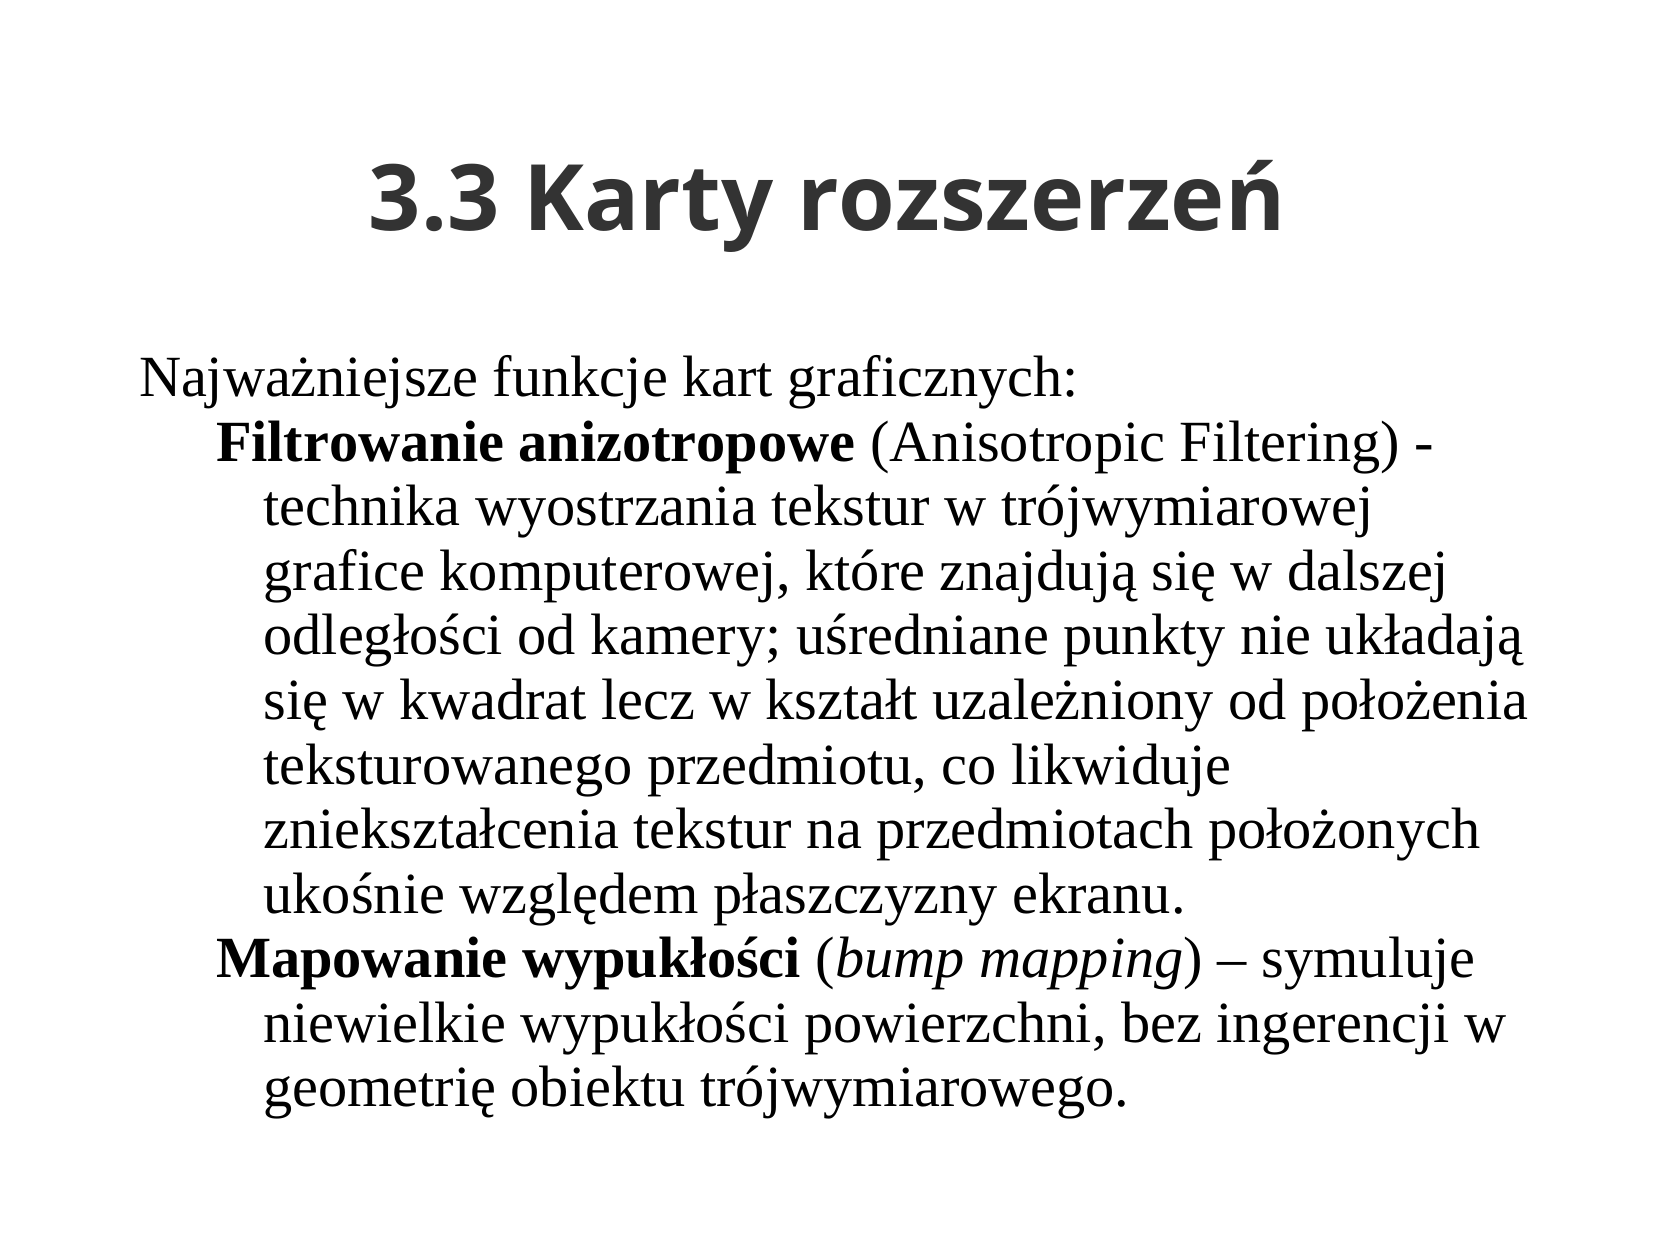

# 3.3 Karty rozszerzeń
Najważniejsze funkcje kart graficznych:
Filtrowanie anizotropowe (Anisotropic Filtering) - technika wyostrzania tekstur w trójwymiarowej grafice komputerowej, które znajdują się w dalszej odległości od kamery; uśredniane punkty nie układają się w kwadrat lecz w kształt uzależniony od położenia teksturowanego przedmiotu, co likwiduje zniekształcenia tekstur na przedmiotach położonych ukośnie względem płaszczyzny ekranu.
Mapowanie wypukłości (bump mapping) – symuluje niewielkie wypukłości powierzchni, bez ingerencji w geometrię obiektu trójwymiarowego.